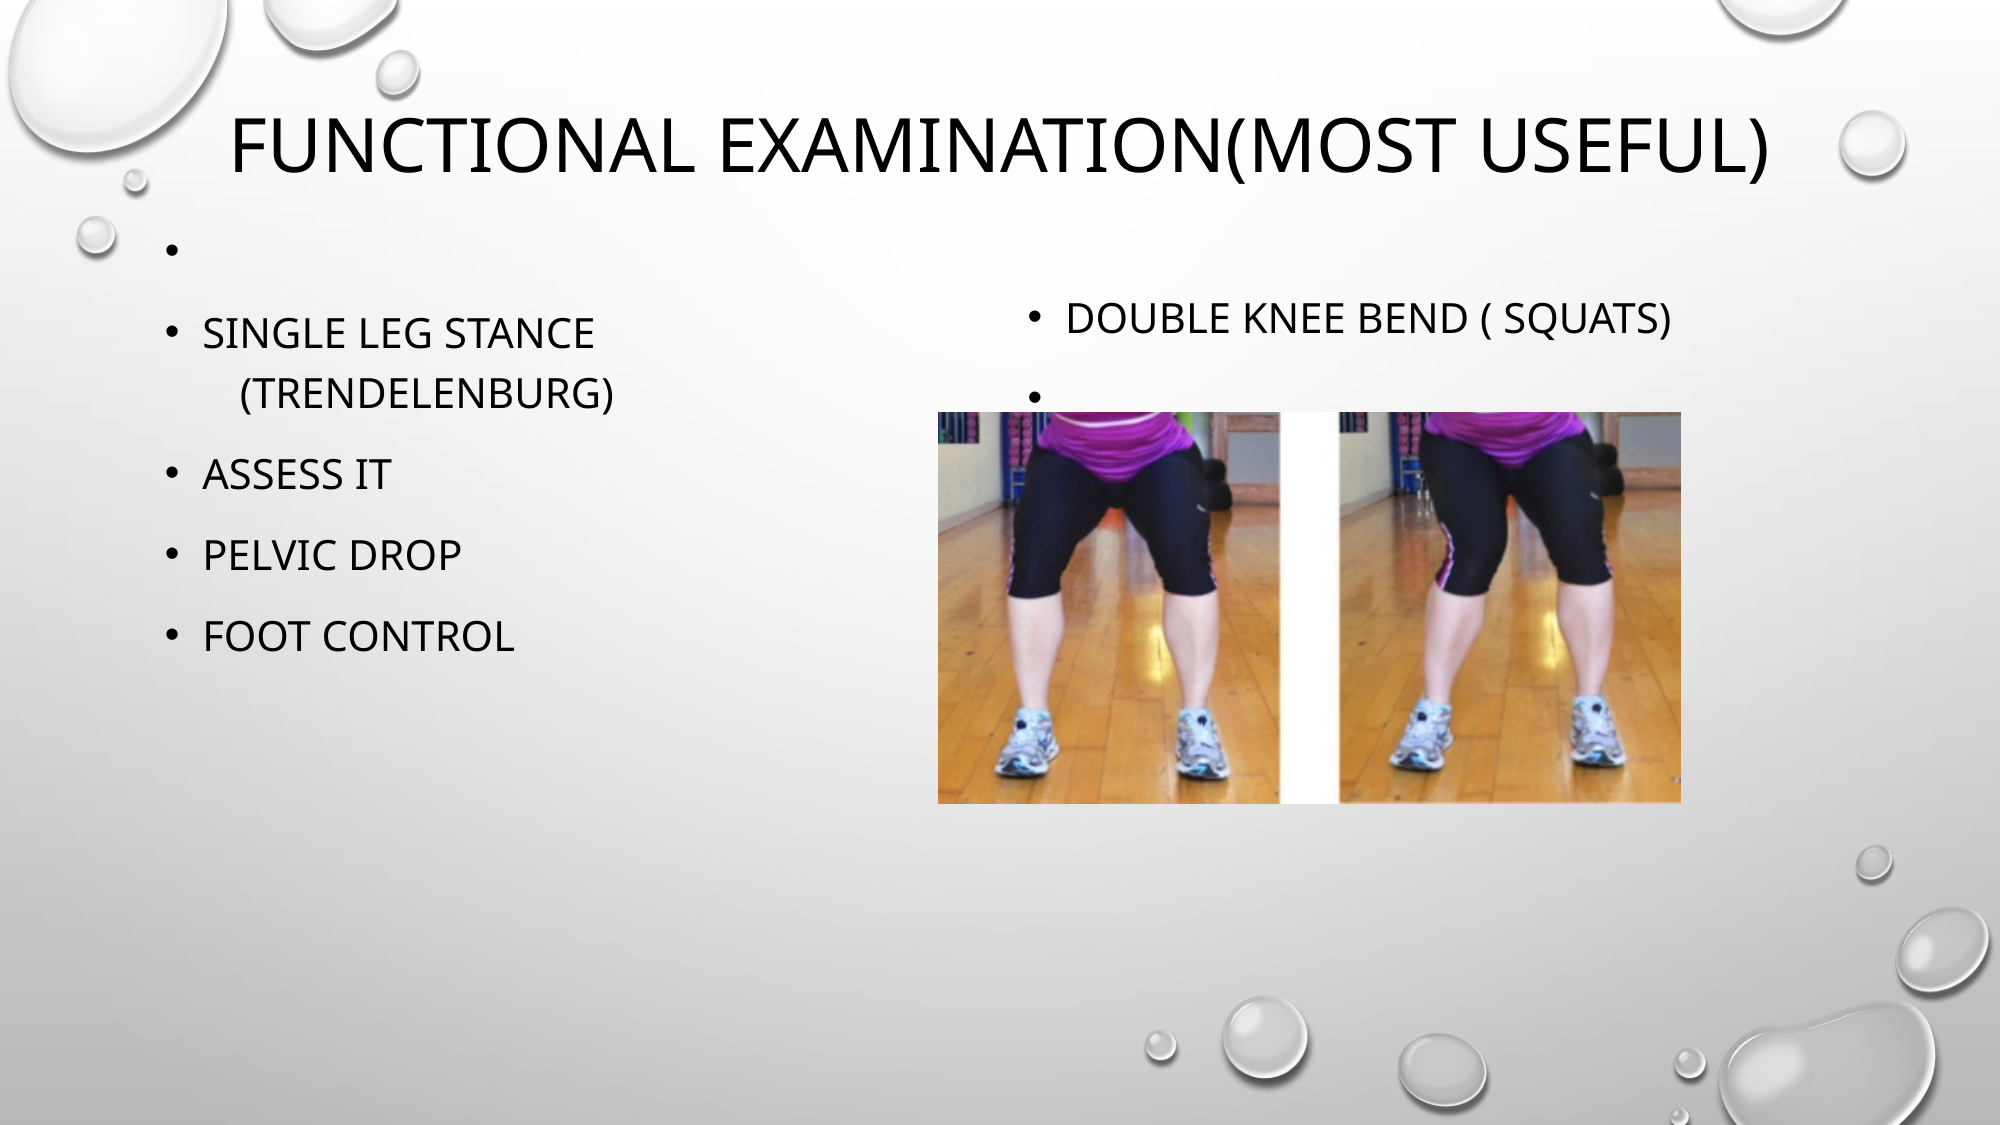

# Functional examination(most useful)
Single leg stance (Trendelenburg)
Assess it
Pelvic drop
Foot control
Double knee bend ( squats)